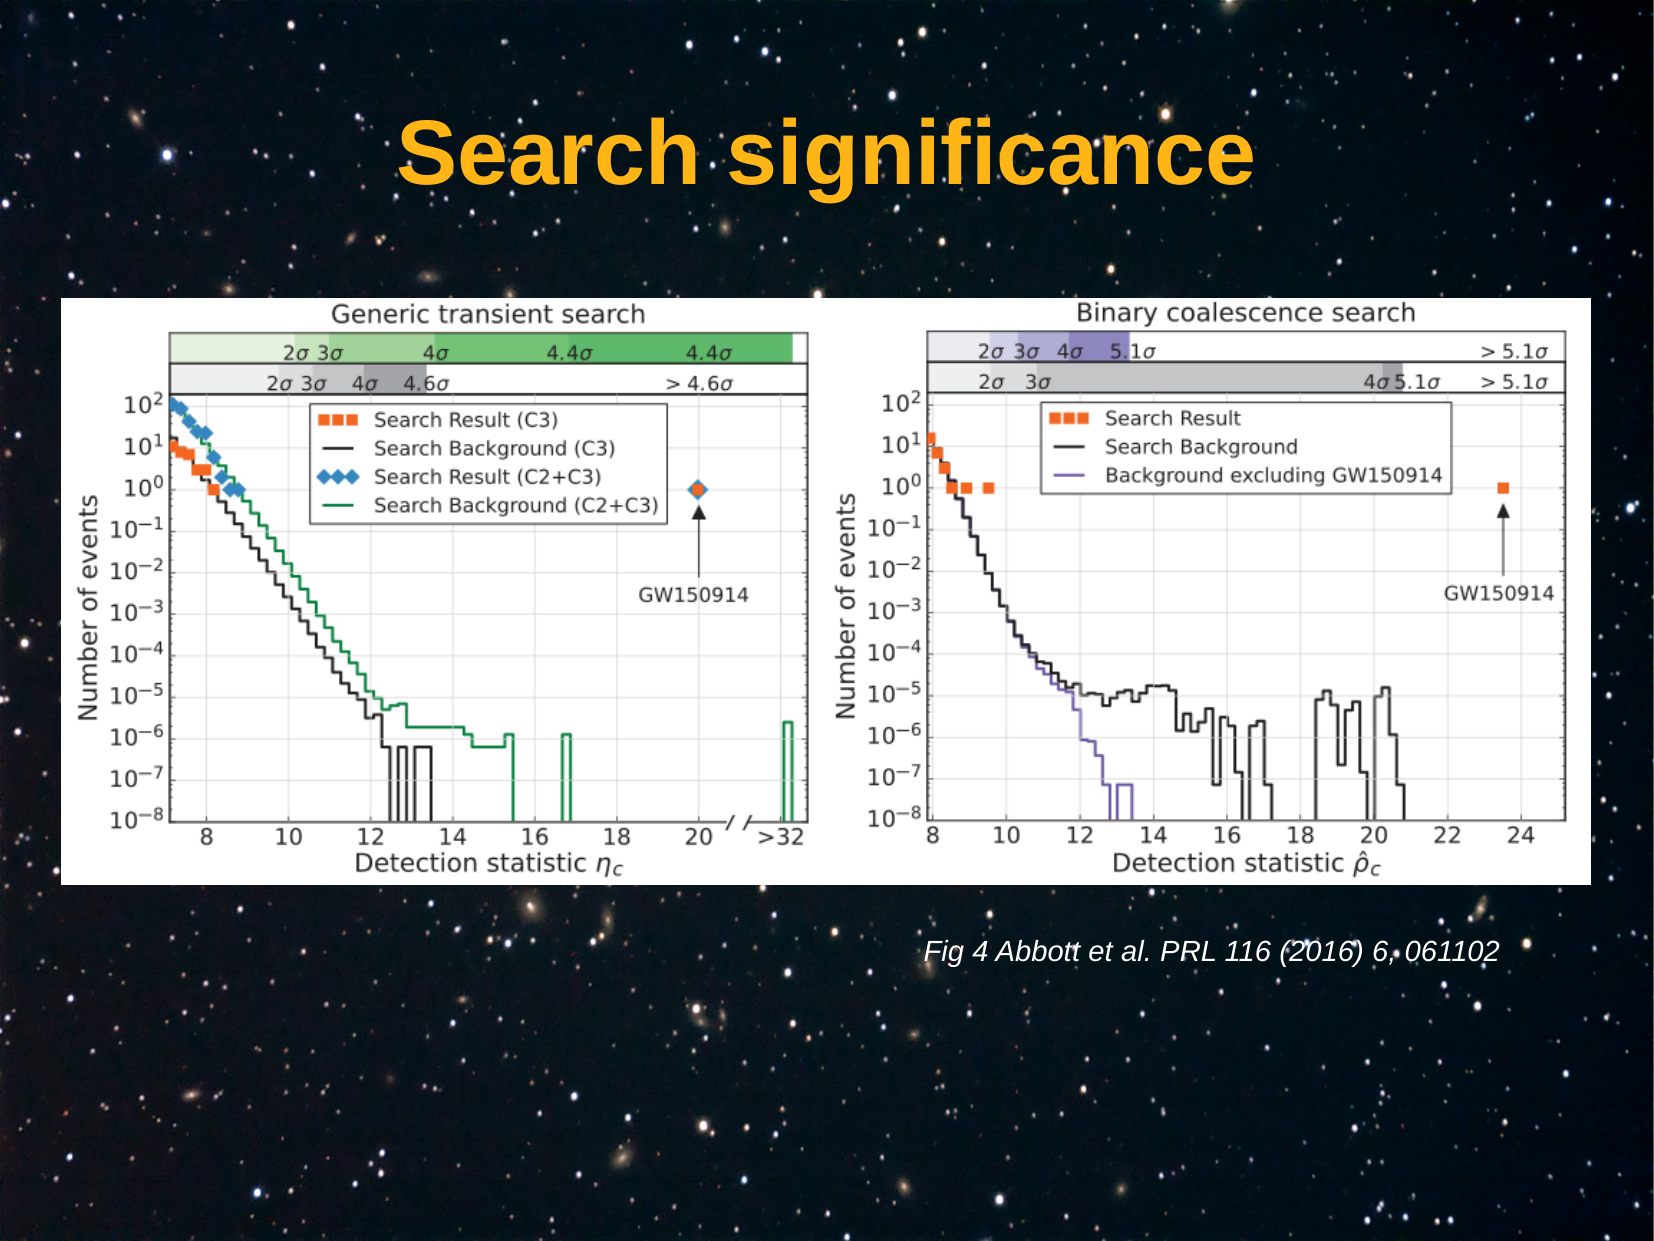

# Search significance
Fig 4 Abbott et al. PRL 116 (2016) 6, 061102